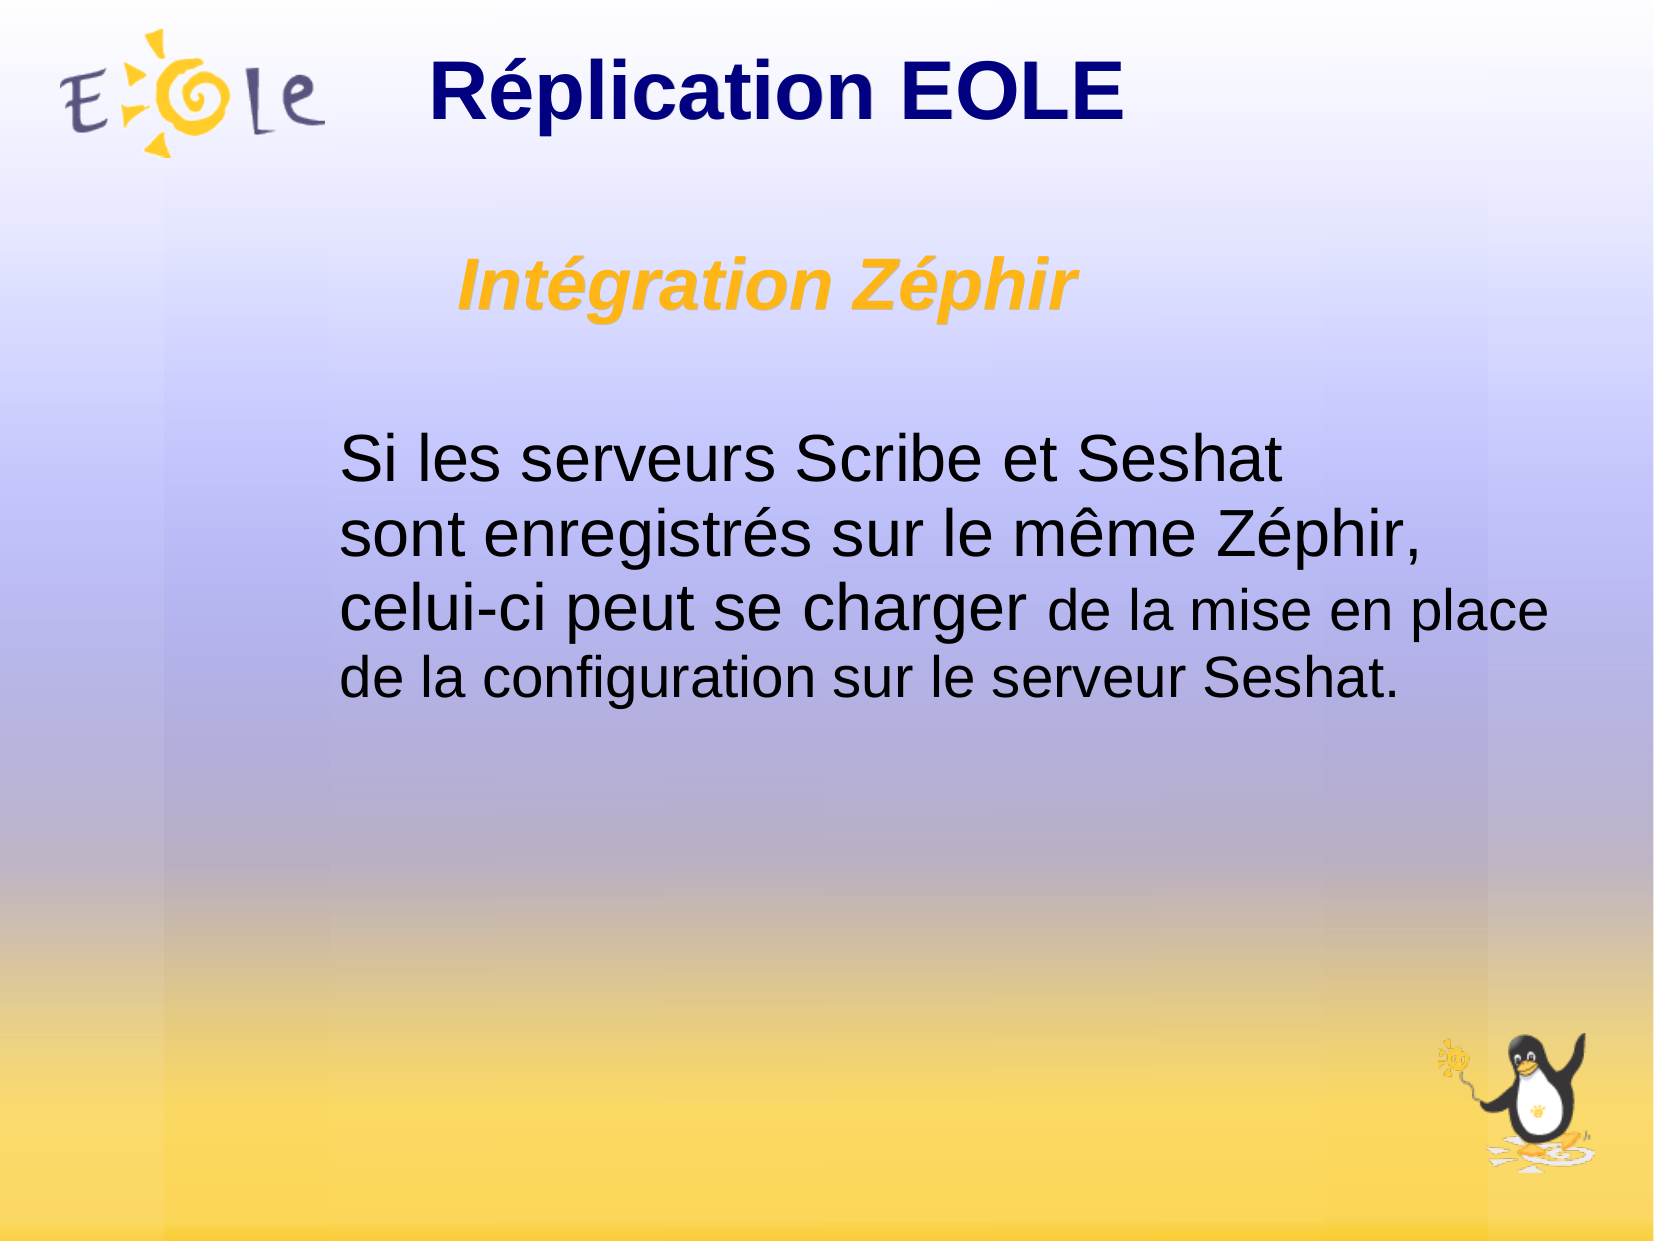

Réplication EOLE
Intégration Zéphir
Si les serveurs Scribe et Seshat
sont enregistrés sur le même Zéphir,
celui-ci peut se charger de la mise en place
de la configuration sur le serveur Seshat.